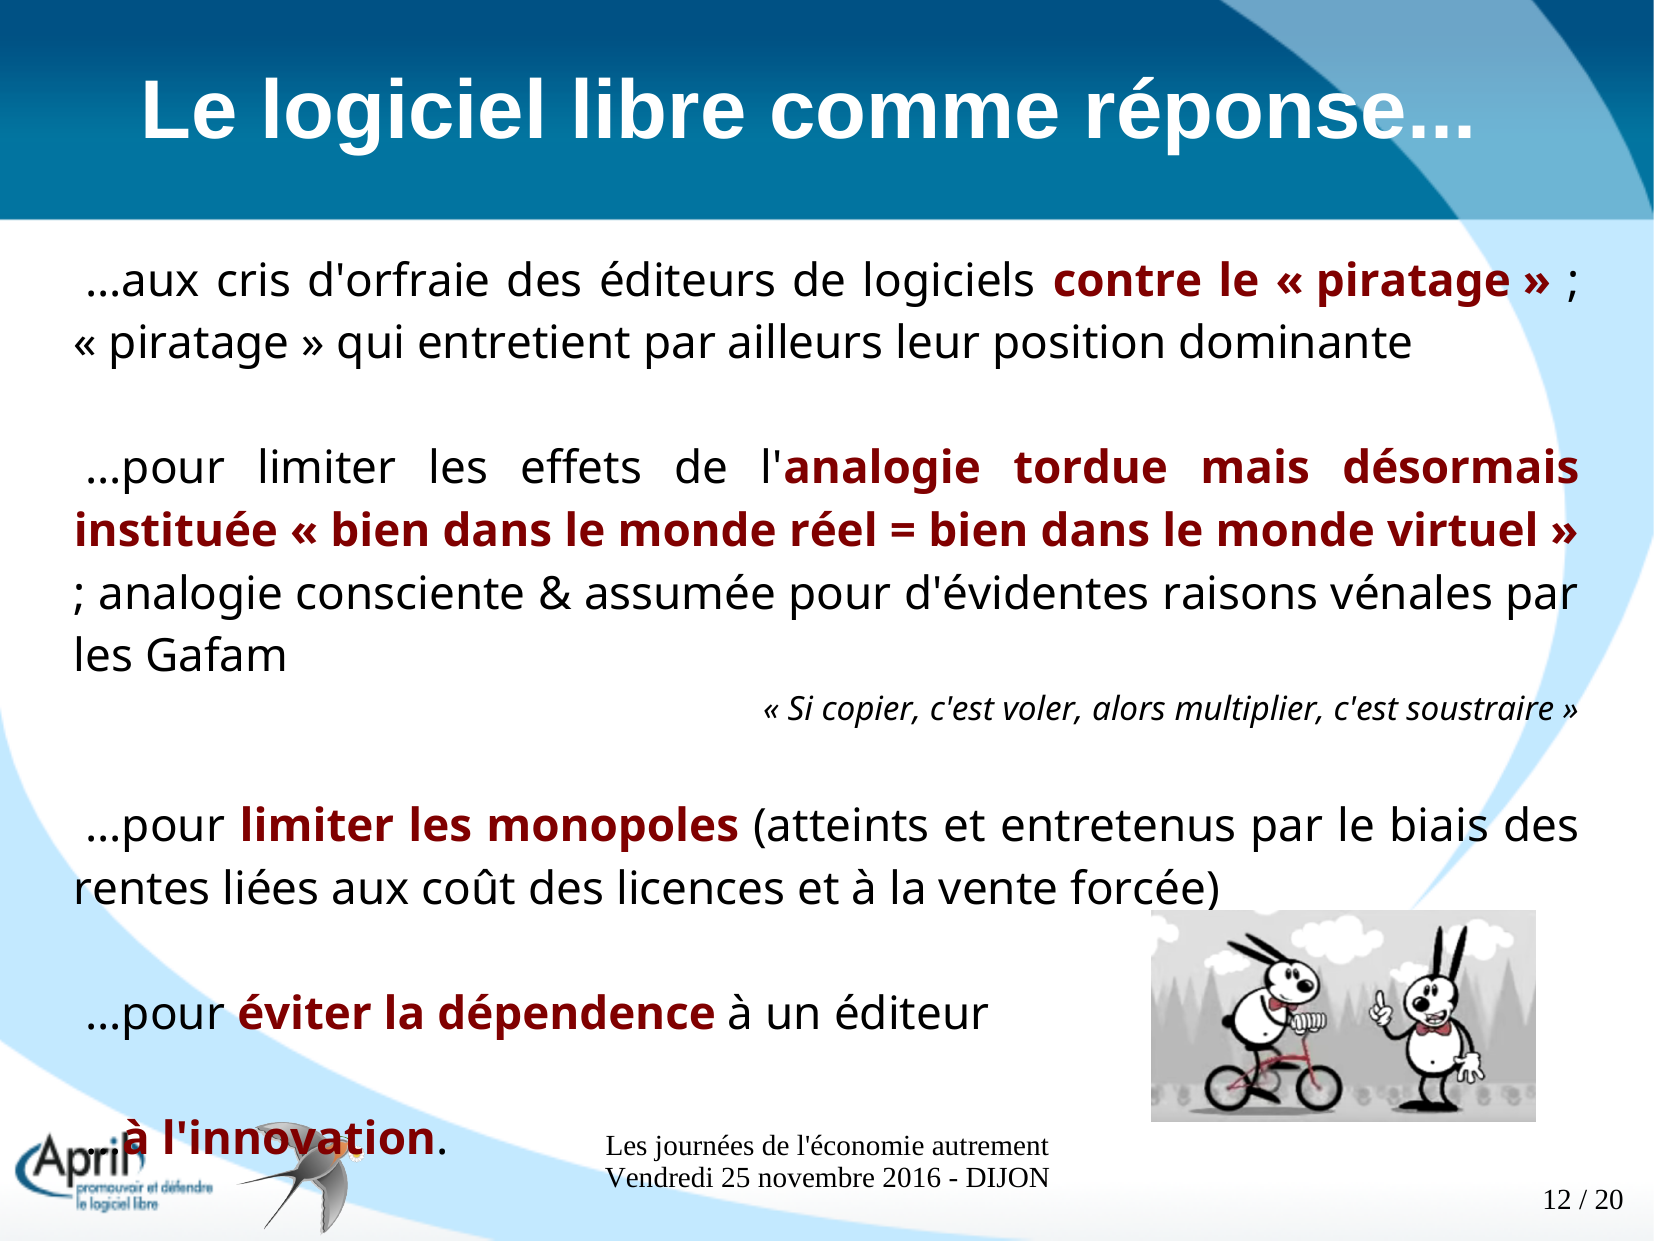

# Le logiciel libre comme réponse...
...aux cris d'orfraie des éditeurs de logiciels contre le « piratage » ; « piratage » qui entretient par ailleurs leur position dominante
...pour limiter les effets de l'analogie tordue mais désormais instituée « bien dans le monde réel = bien dans le monde virtuel » ; analogie consciente & assumée pour d'évidentes raisons vénales par les Gafam
« Si copier, c'est voler, alors multiplier, c'est soustraire »
...pour limiter les monopoles (atteints et entretenus par le biais des rentes liées aux coût des licences et à la vente forcée)
...pour éviter la dépendence à un éditeur
...à l'innovation.
17 novembre 2014 - CNAJEP
12